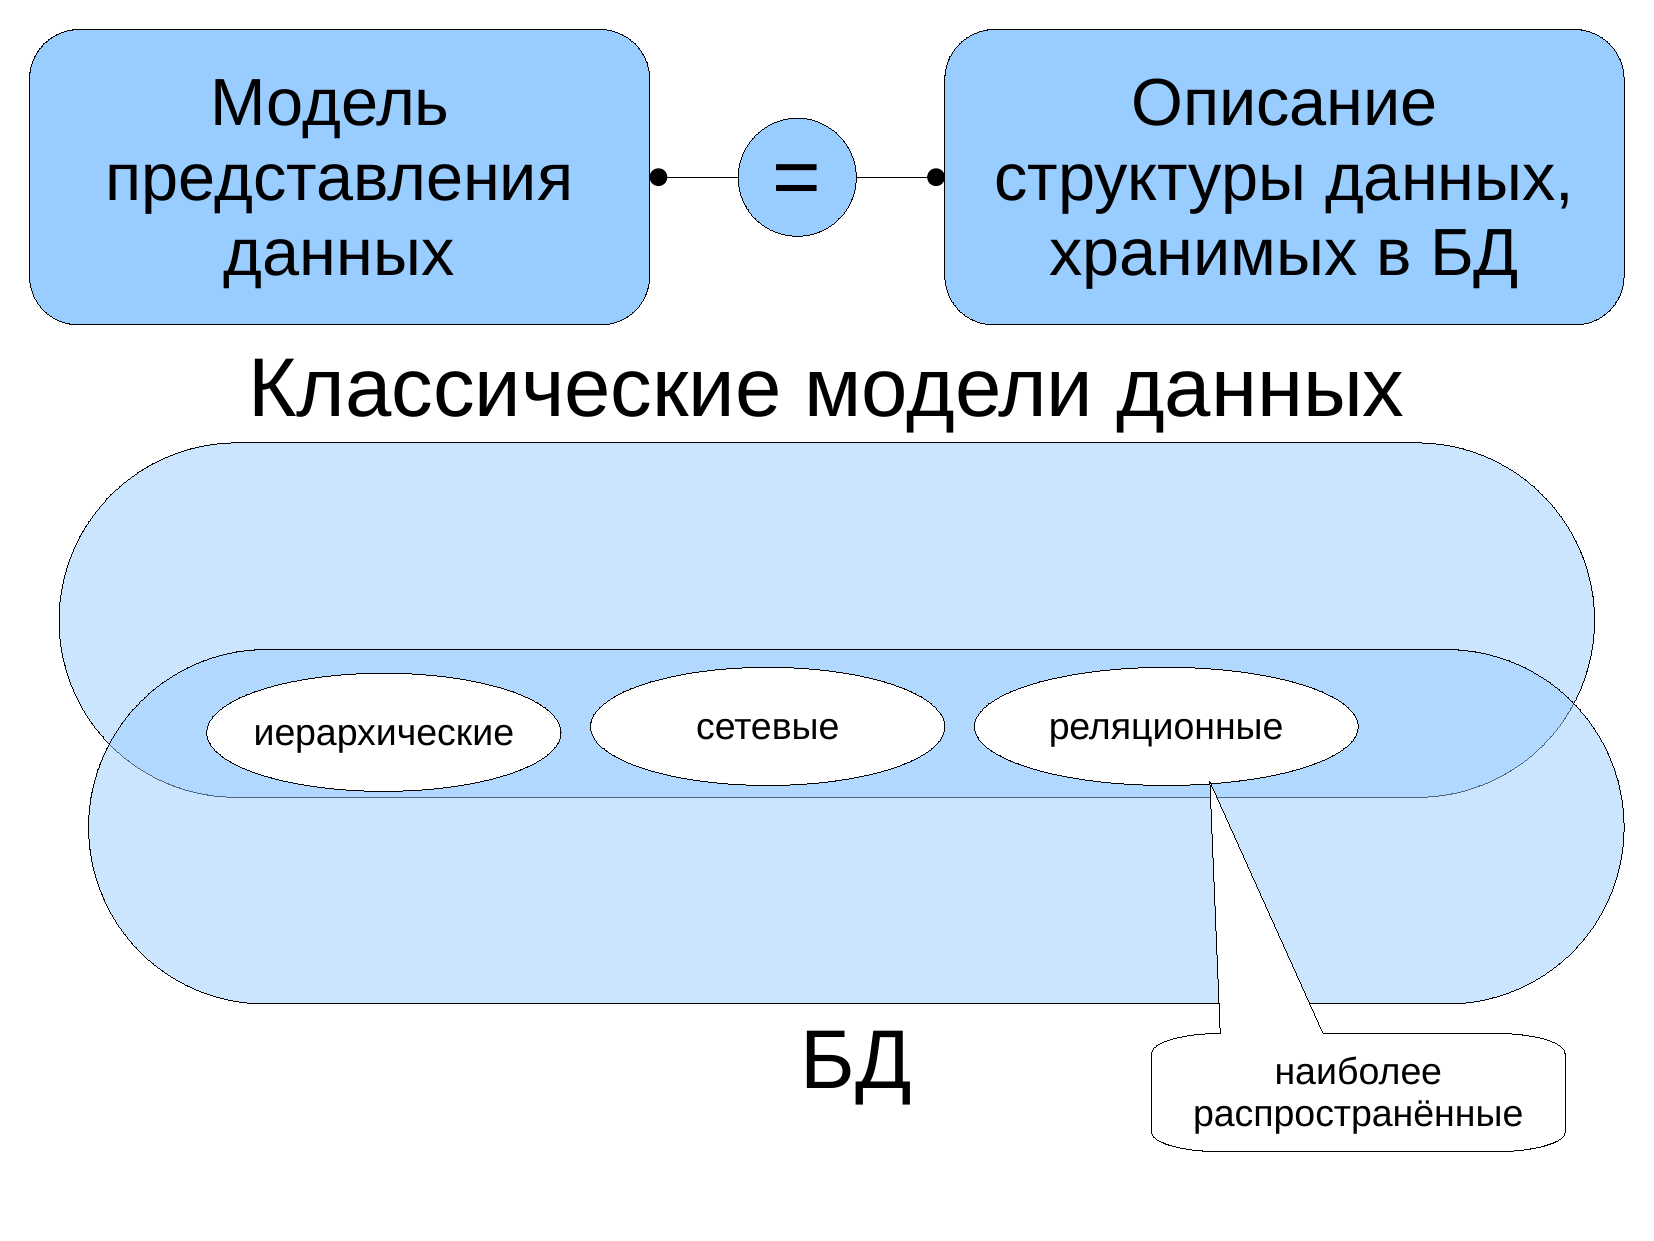

Модель
представления
данных
Описание
структуры данных,
хранимых в БД
=
Классические модели данных
БД
сетевые
реляционные
иерархические
наиболее
распространённые